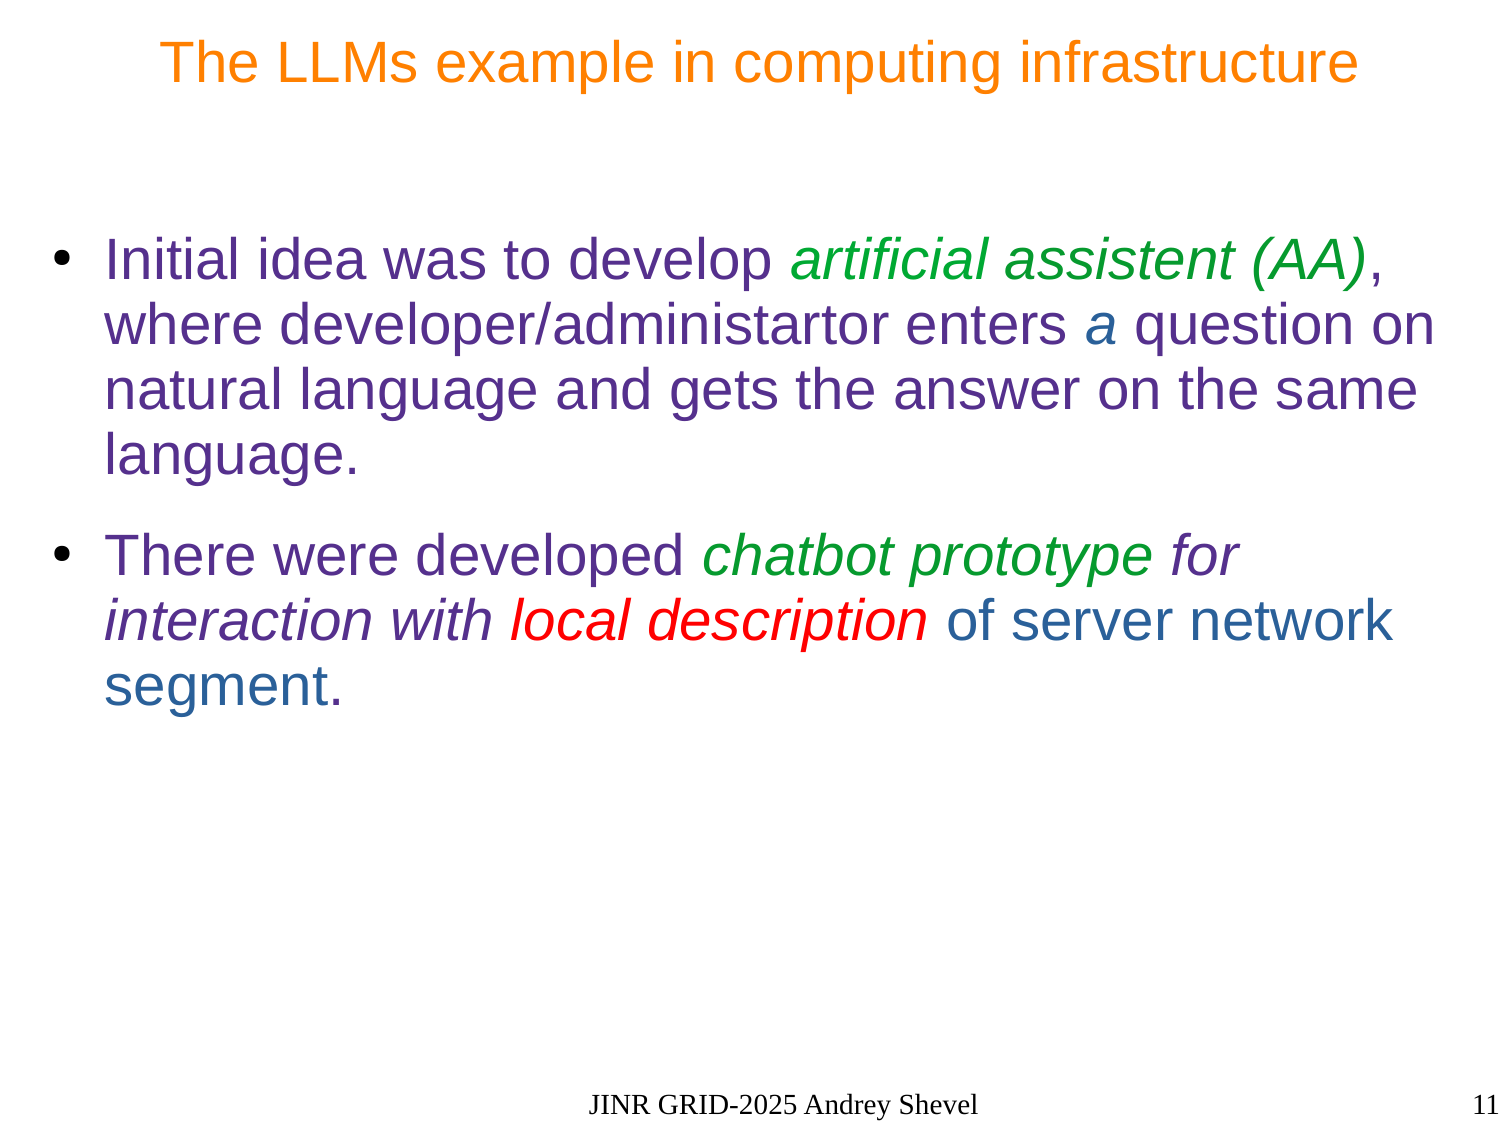

# The LLMs example in computing infrastructure
Initial idea was to develop artificial assistent (AA), where developer/administartor enters a question on natural language and gets the answer on the same language.
There were developed chatbot prototype for interaction with local description of server network segment.
11